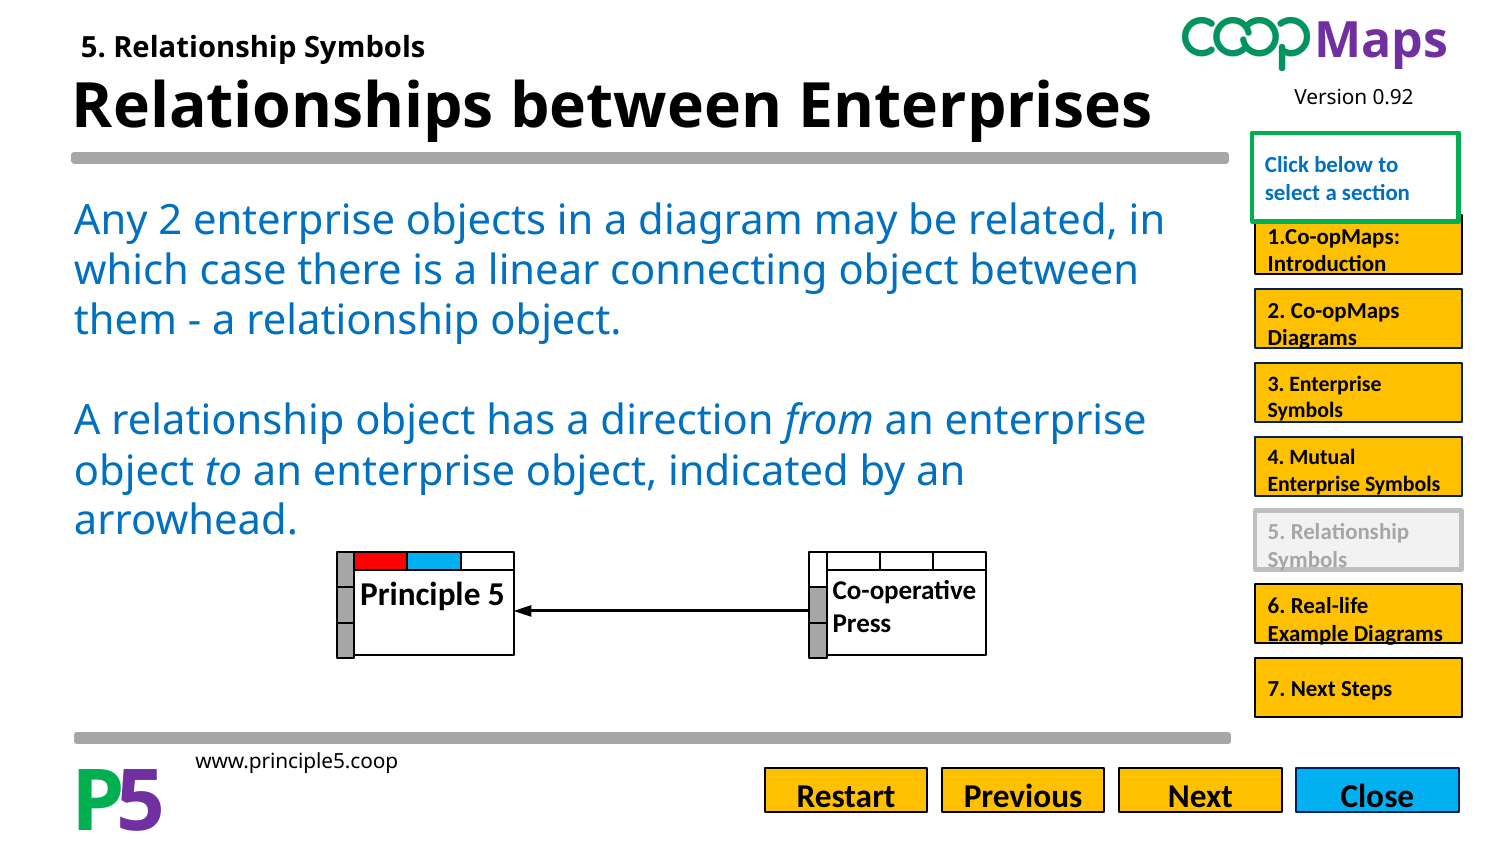

Maps
5. Relationship Symbols
Relationships between Enterprises
Version 0.92
Click below to select a section
Any 2 enterprise objects in a diagram may be related, in which case there is a linear connecting object between them - a relationship object.
A relationship object has a direction from an enterprise object to an enterprise object, indicated by an arrowhead.
1.Co-opMaps: Introduction
2. Co-opMaps Diagrams
3. Enterprise Symbols
4. Mutual Enterprise Symbols
5. Relationship Symbols
Principle 5
Co-operative Press
6. Real-life Example Diagrams
7. Next Steps
P
5
 www.principle5.coop
Restart
Previous
Next
Close